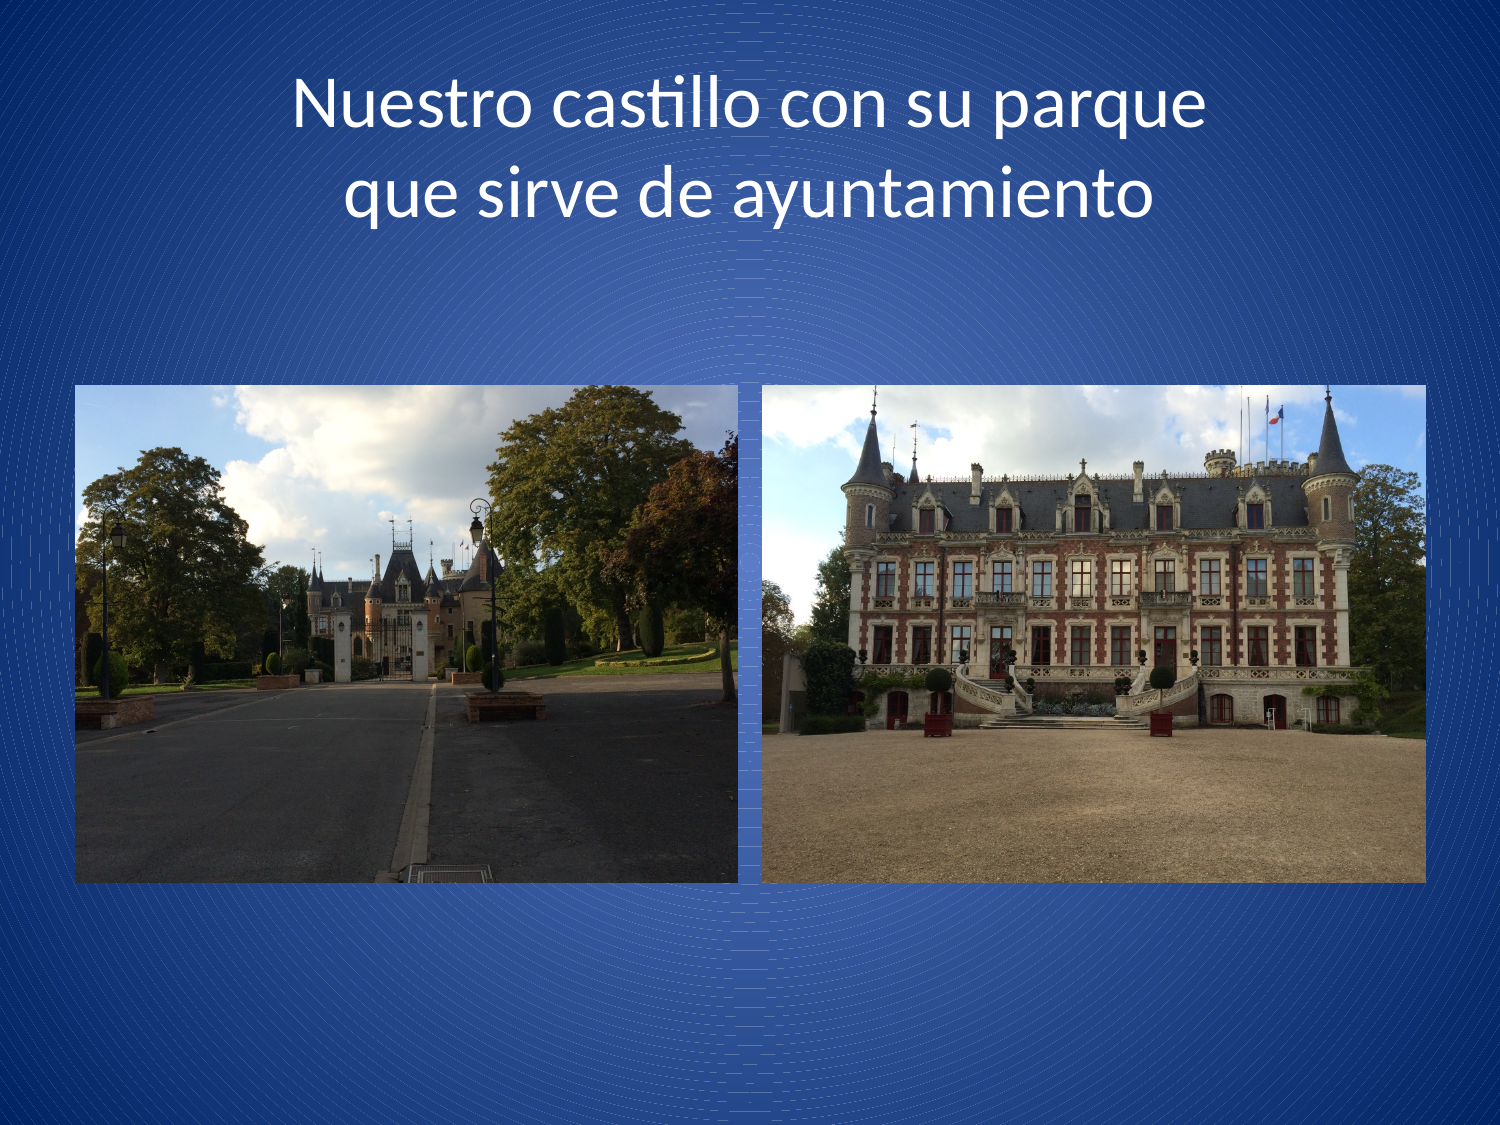

# Nuestro castillo con su parque que sirve de ayuntamiento